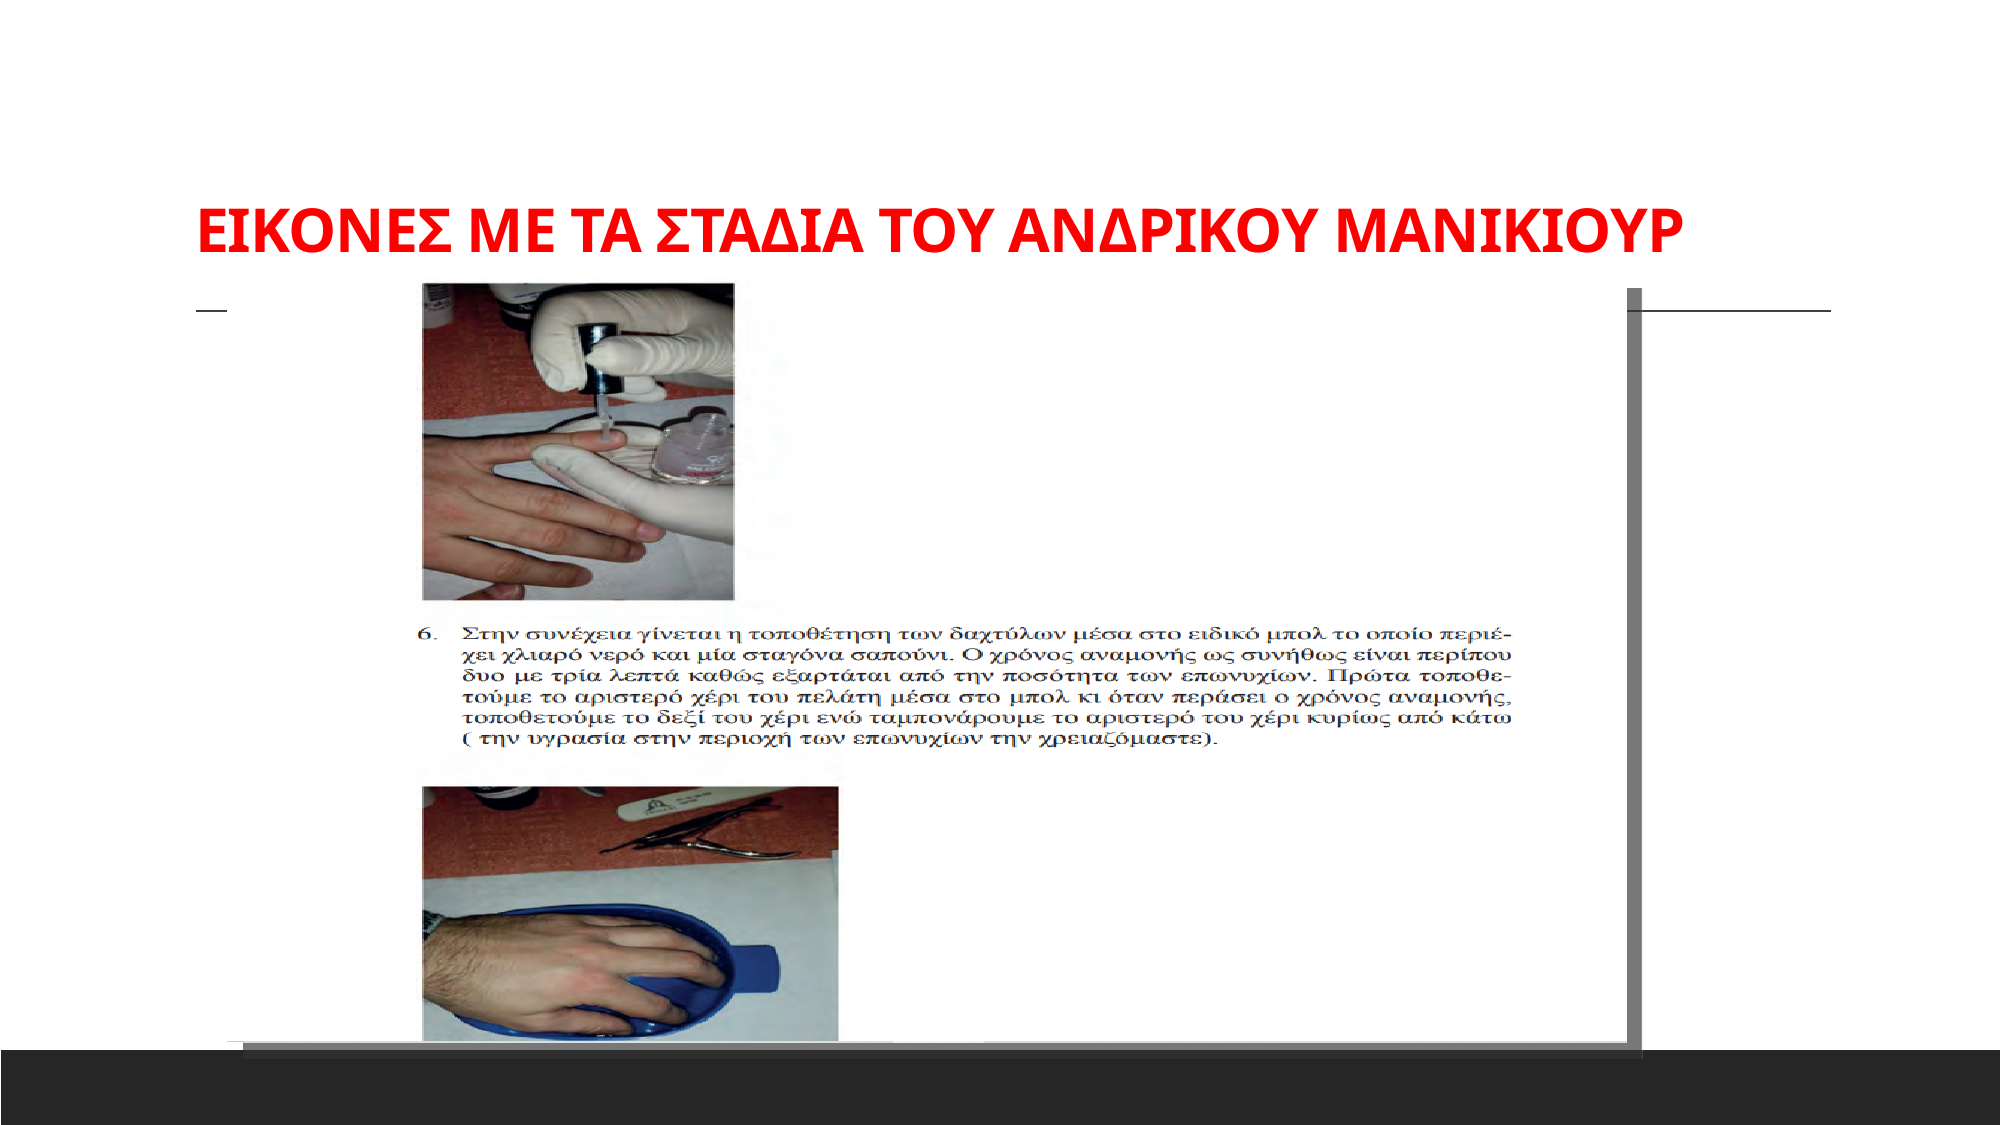

# ΕΙΚΟΝΕΣ ΜΕ ΤΑ ΣΤΑΔΙΑ ΤΟΥ ΑΝΔΡΙΚΟΥ ΜΑΝΙΚΙΟΥΡ